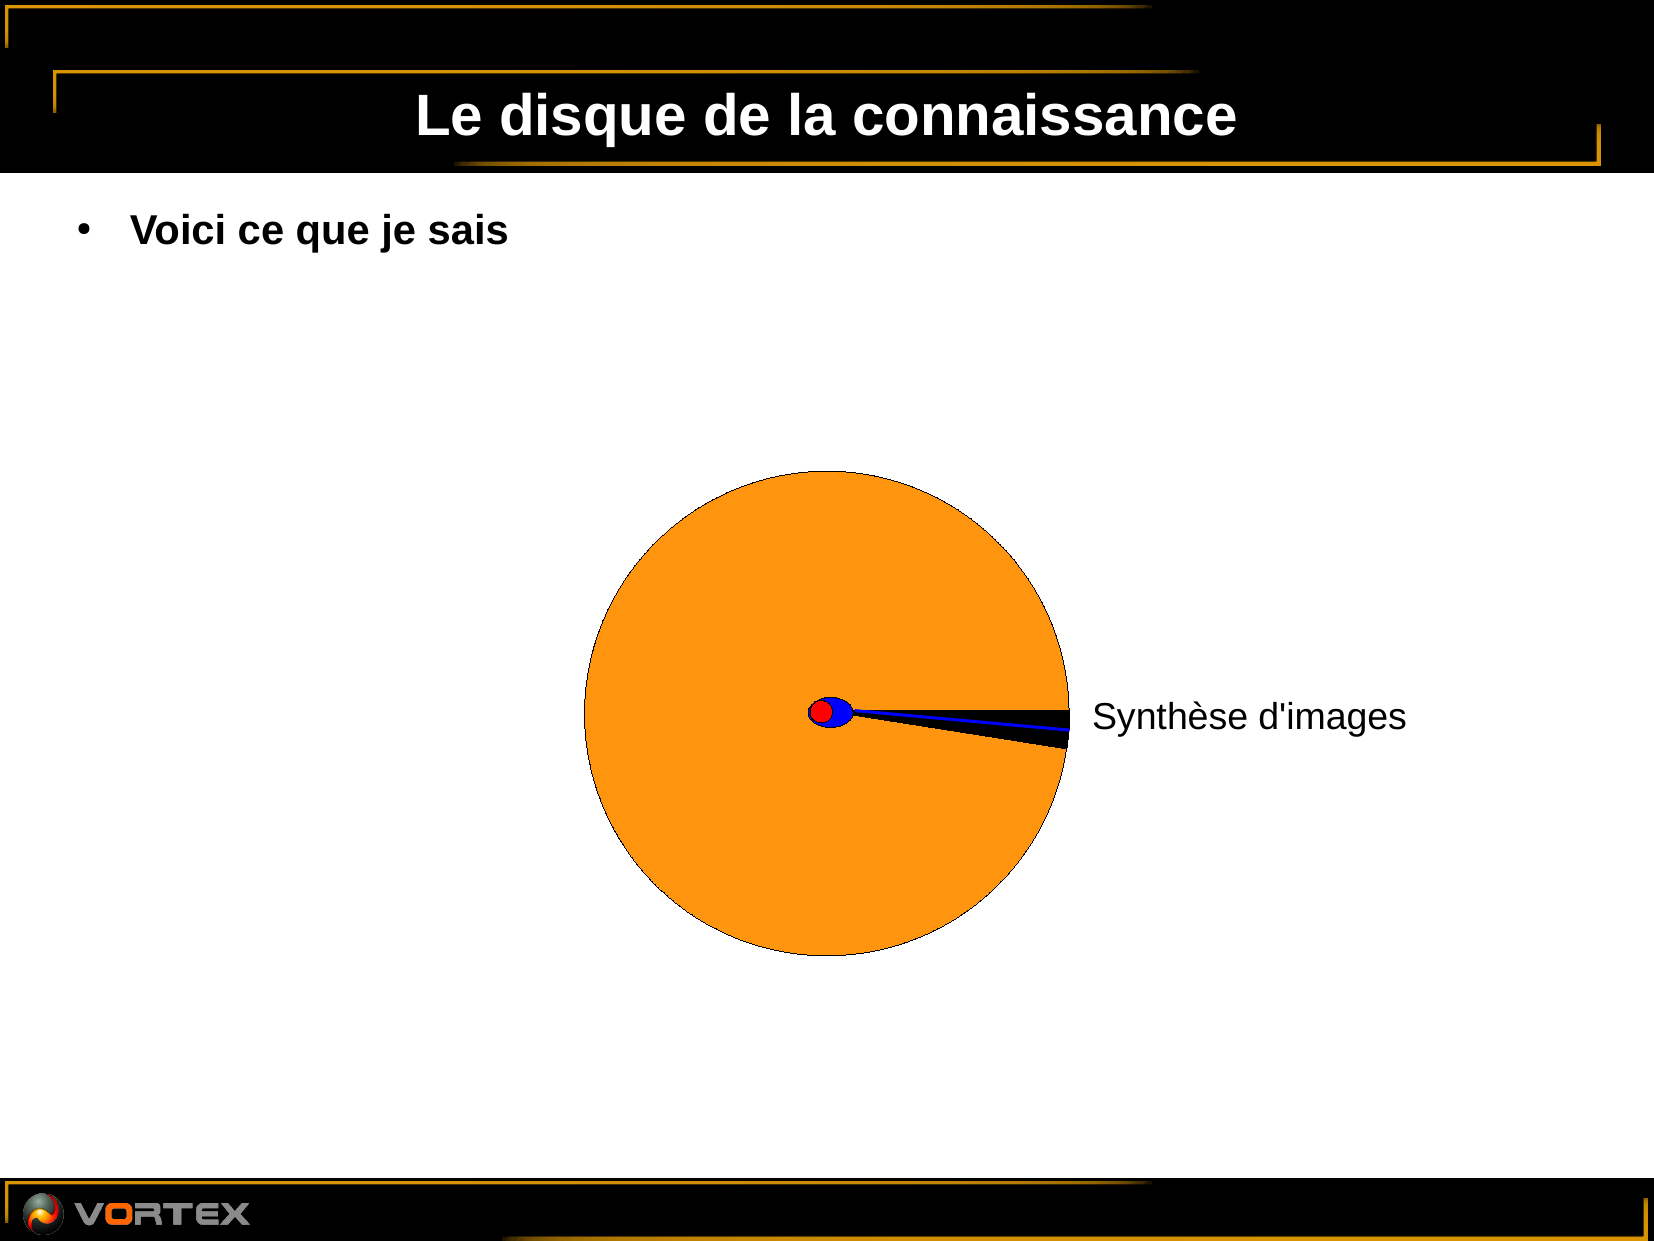

# Le disque de la connaissance
Voici ce que je sais
Synthèse d'images